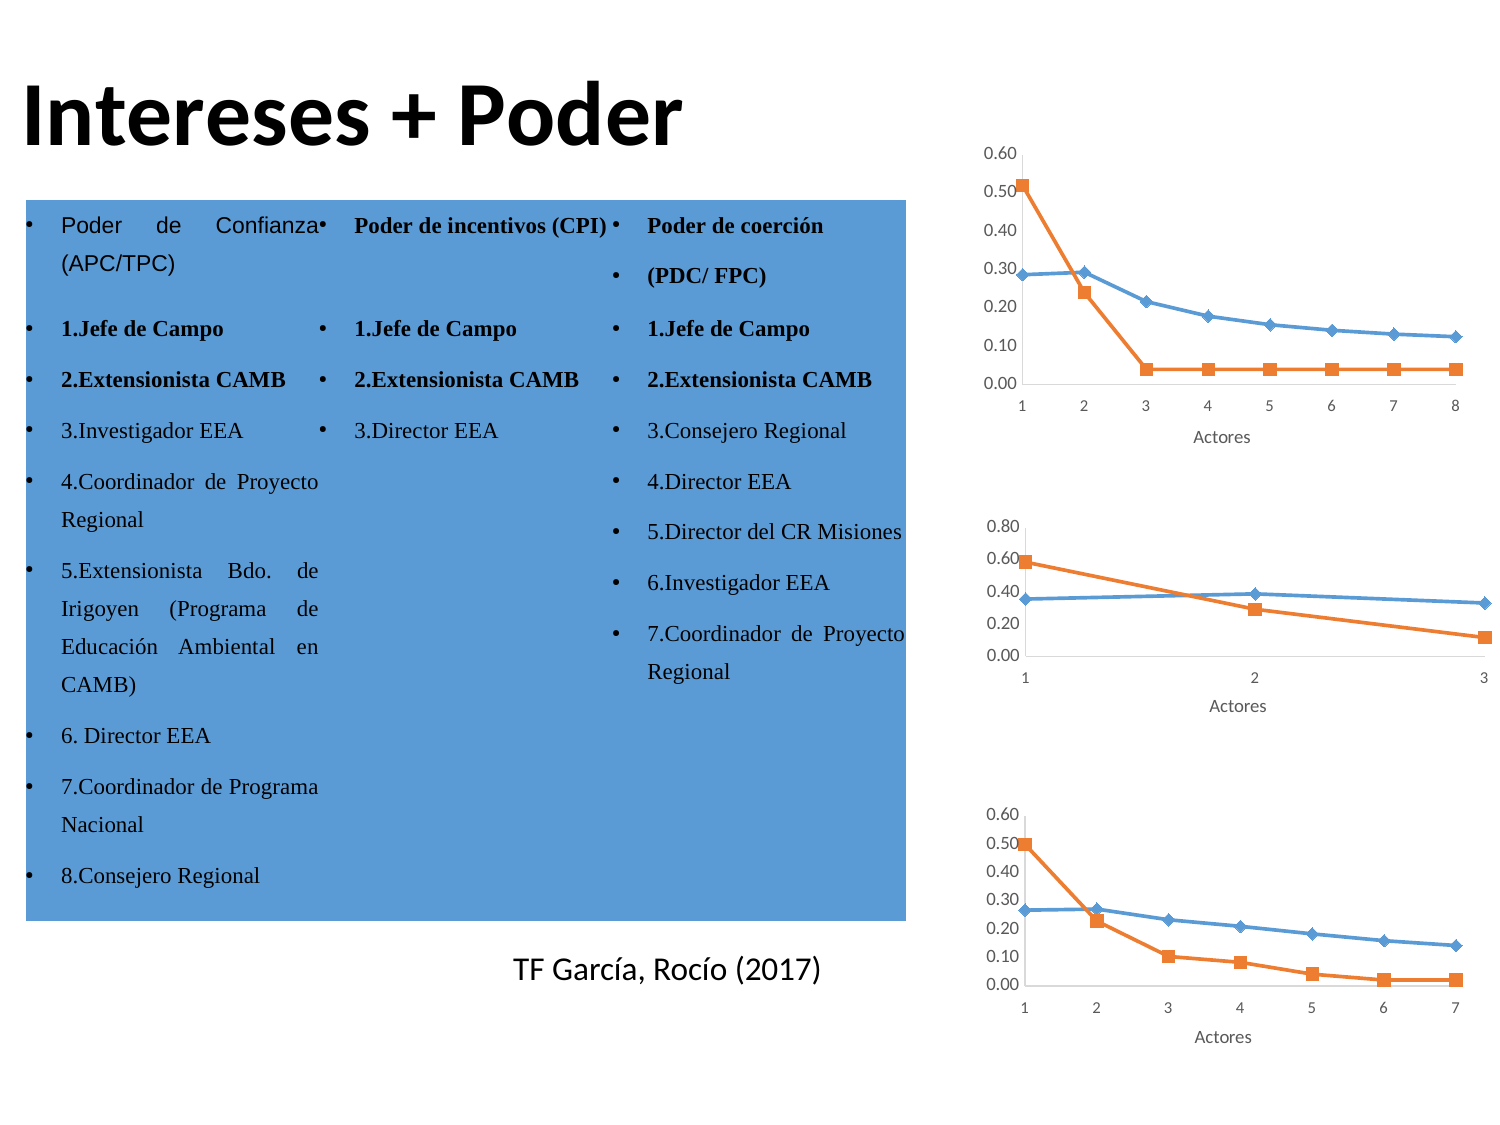

Intereses + Poder
### Chart
| Category | Datenreihen1 | JC JW MP EC SB HF D NM |
|---|---|---|
| 1 | 0.286857142857143 | 0.52 |
| 2 | 0.293230769230769 | 0.24 |
| 3 | 0.216666666666667 | 0.04 |
| 4 | 0.178727272727273 | 0.04 |
| 5 | 0.15632 | 0.04 |
| 6 | 0.141777777777778 | 0.04 |
| 7 | 0.131857142857143 | 0.04 |
| 8 | 0.125 | 0.04 || Poder de Confianza (APC/TPC) | Poder de incentivos (CPI) | Poder de coerción (PDC/ FPC) |
| --- | --- | --- |
| 1.Jefe de Campo 2.Extensionista CAMB 3.Investigador EEA 4.Coordinador de Proyecto Regional 5.Extensionista Bdo. de Irigoyen (Programa de Educación Ambiental en CAMB) 6. Director EEA 7.Coordinador de Programa Nacional 8.Consejero Regional | 1.Jefe de Campo 2.Extensionista CAMB 3.Director EEA | 1.Jefe de Campo 2.Extensionista CAMB 3.Consejero Regional 4.Director EEA 5.Director del CR Misiones 6.Investigador EEA 7.Coordinador de Proyecto Regional |
### Chart
| Category | Datenreihen1 | Datenreihen2 |
|---|---|---|
| 1 | 0.358131487889273 | 0.588235294117647 |
| 2 | 0.390338035666755 | 0.294117647058824 |
| 3 | 0.333333333333333 | 0.117647058823529 |
### Chart
| Category | Datenreihen1 | Datenreihen2 |
|---|---|---|
| 1 | 0.267857142857143 | 0.5 |
| 2 | 0.271484375 | 0.229166666666667 |
| 3 | 0.233796296296296 | 0.104166666666667 |
| 4 | 0.210700757575758 | 0.0833333333333333 |
| 5 | 0.183854166666667 | 0.0416666666666667 |
| 6 | 0.159842785493827 | 0.0208333333333333 |
| 7 | 0.142857142857143 | 0.0208333333333333 |TF García, Rocío (2017)